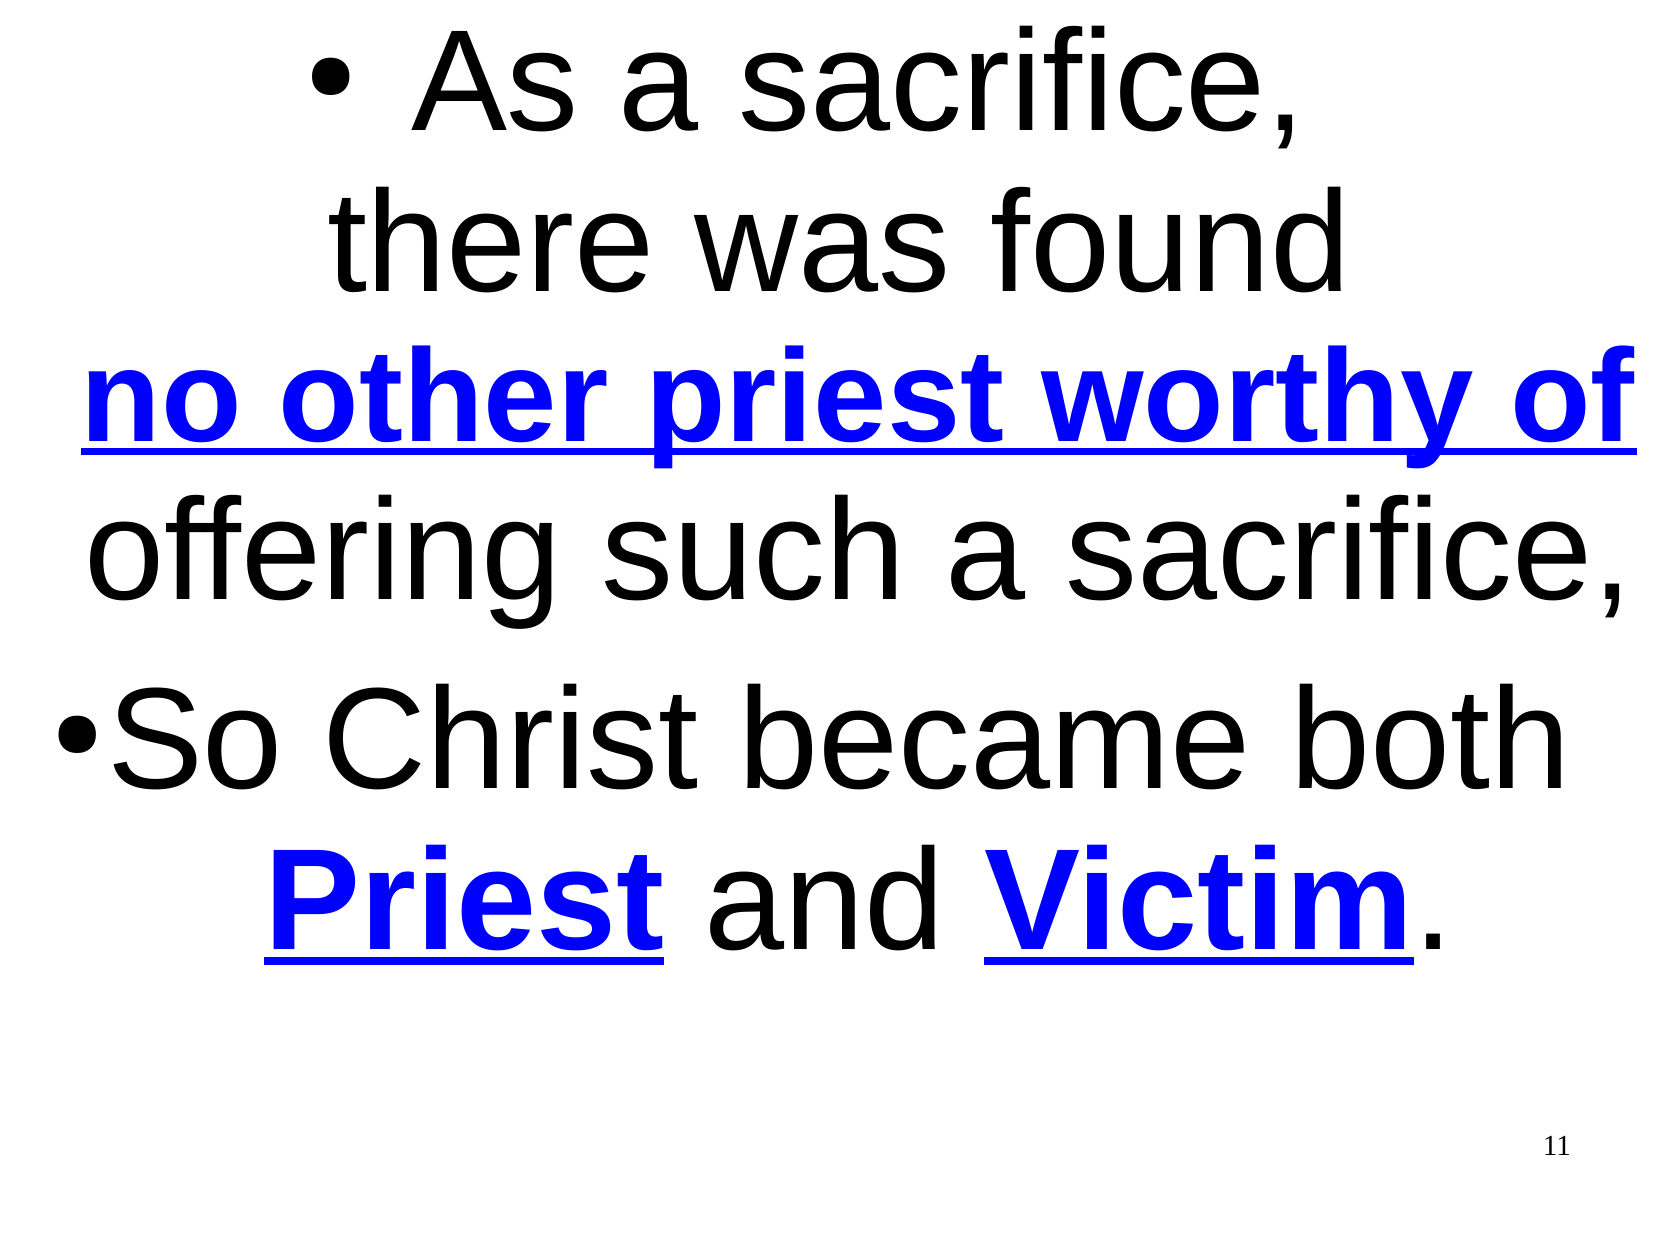

# As a sacrifice, there was found no other priest worthy of offering such a sacrifice,
So Christ became both
Priest and Victim.
11